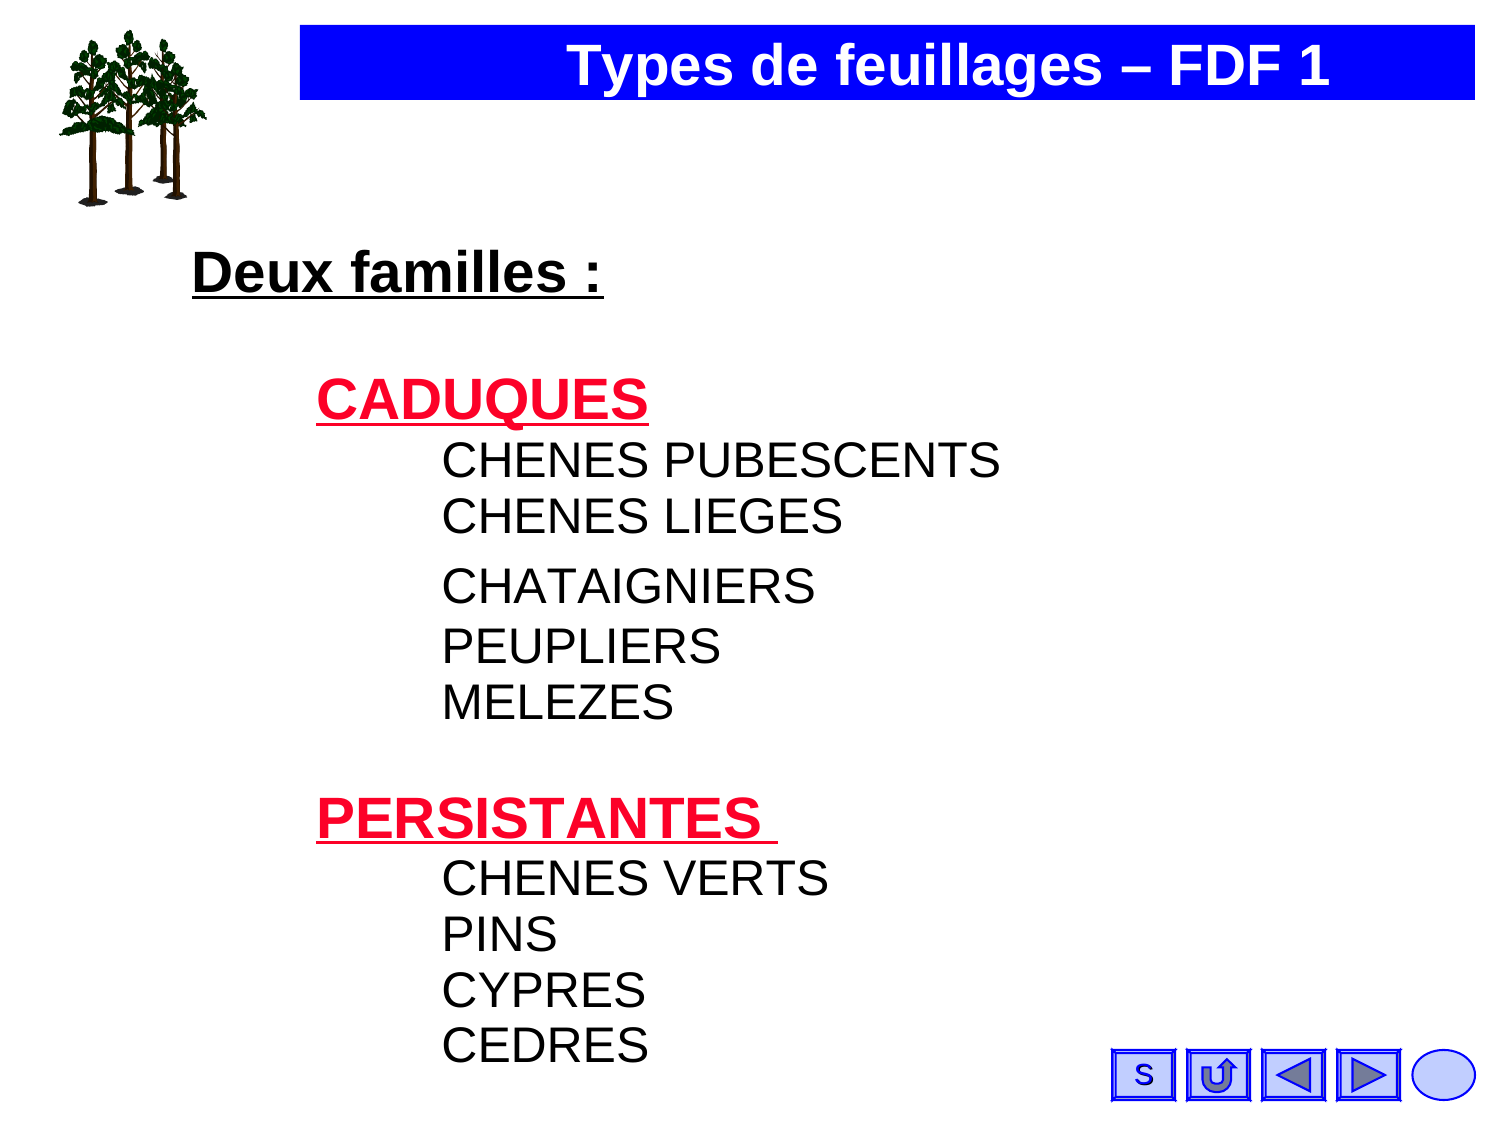

Types de feuillages – FDF 1
Deux familles :
		CADUQUES
			CHENES PUBESCENTS
 			CHENES LIEGES
			CHATAIGNIERS
 			PEUPLIERS
 			MELEZES
		PERSISTANTES
			CHENES VERTS
			PINS
 			CYPRES
			CEDRES